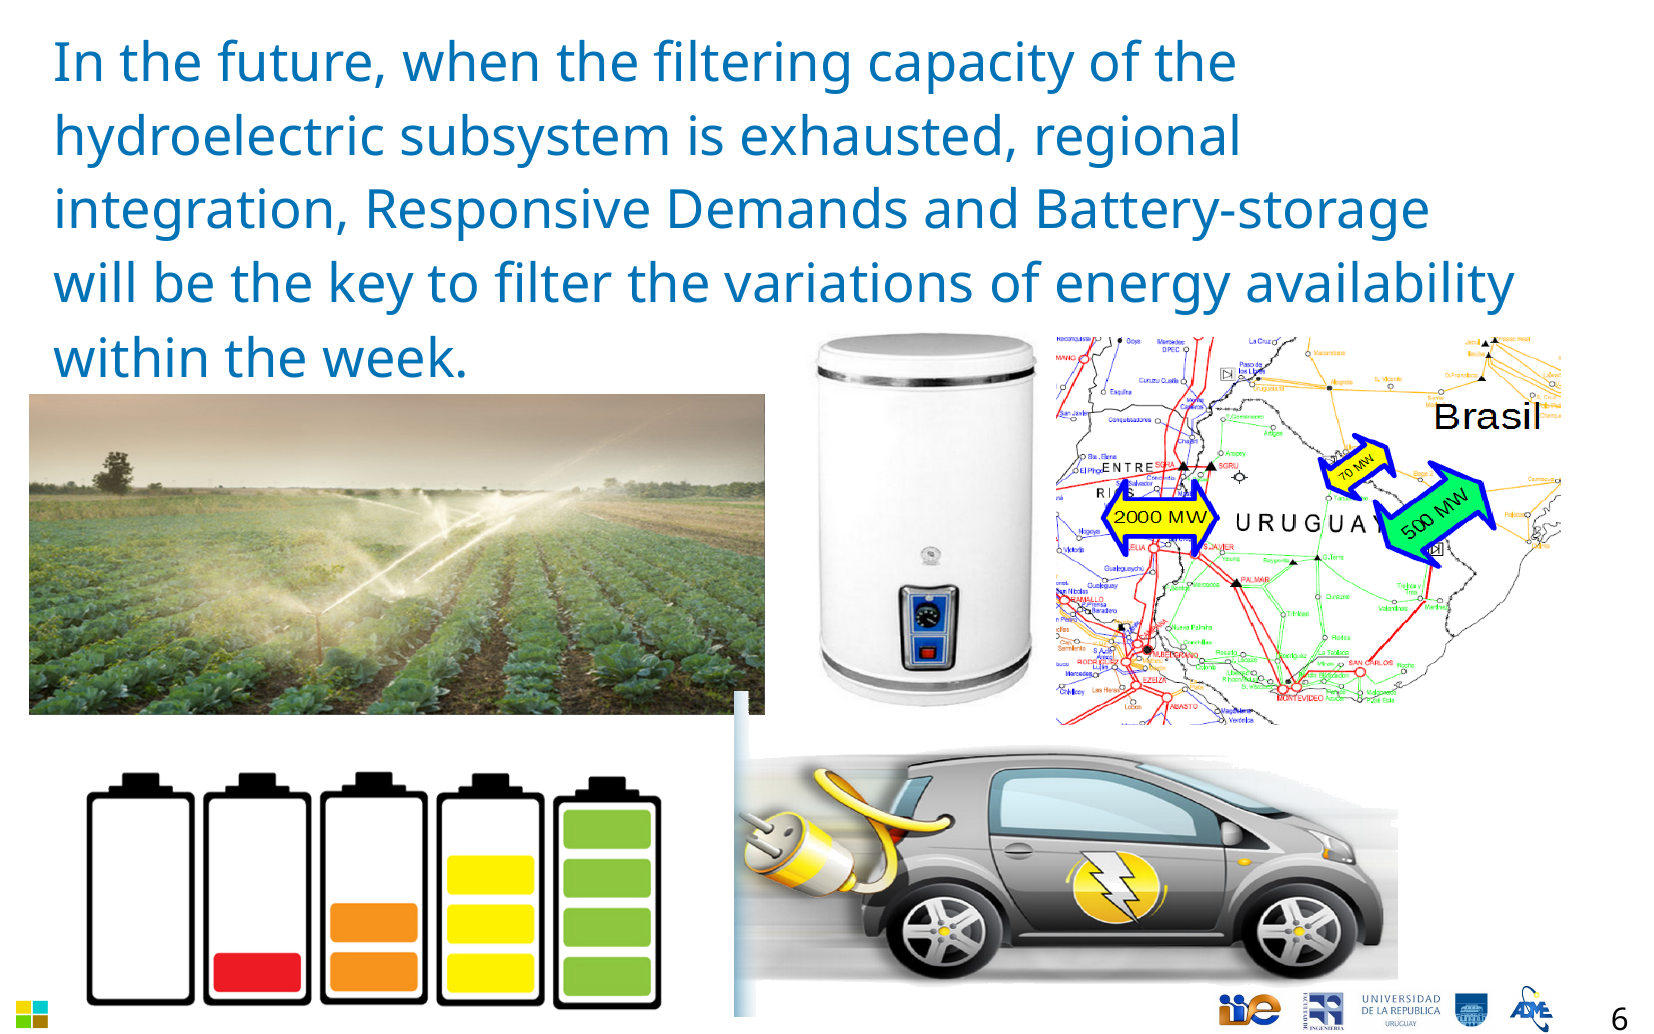

# In the future, when the filtering capacity of the hydroelectric subsystem is exhausted, regional integration, Responsive Demands and Battery-storage will be the key to filter the variations of energy availability within the week.